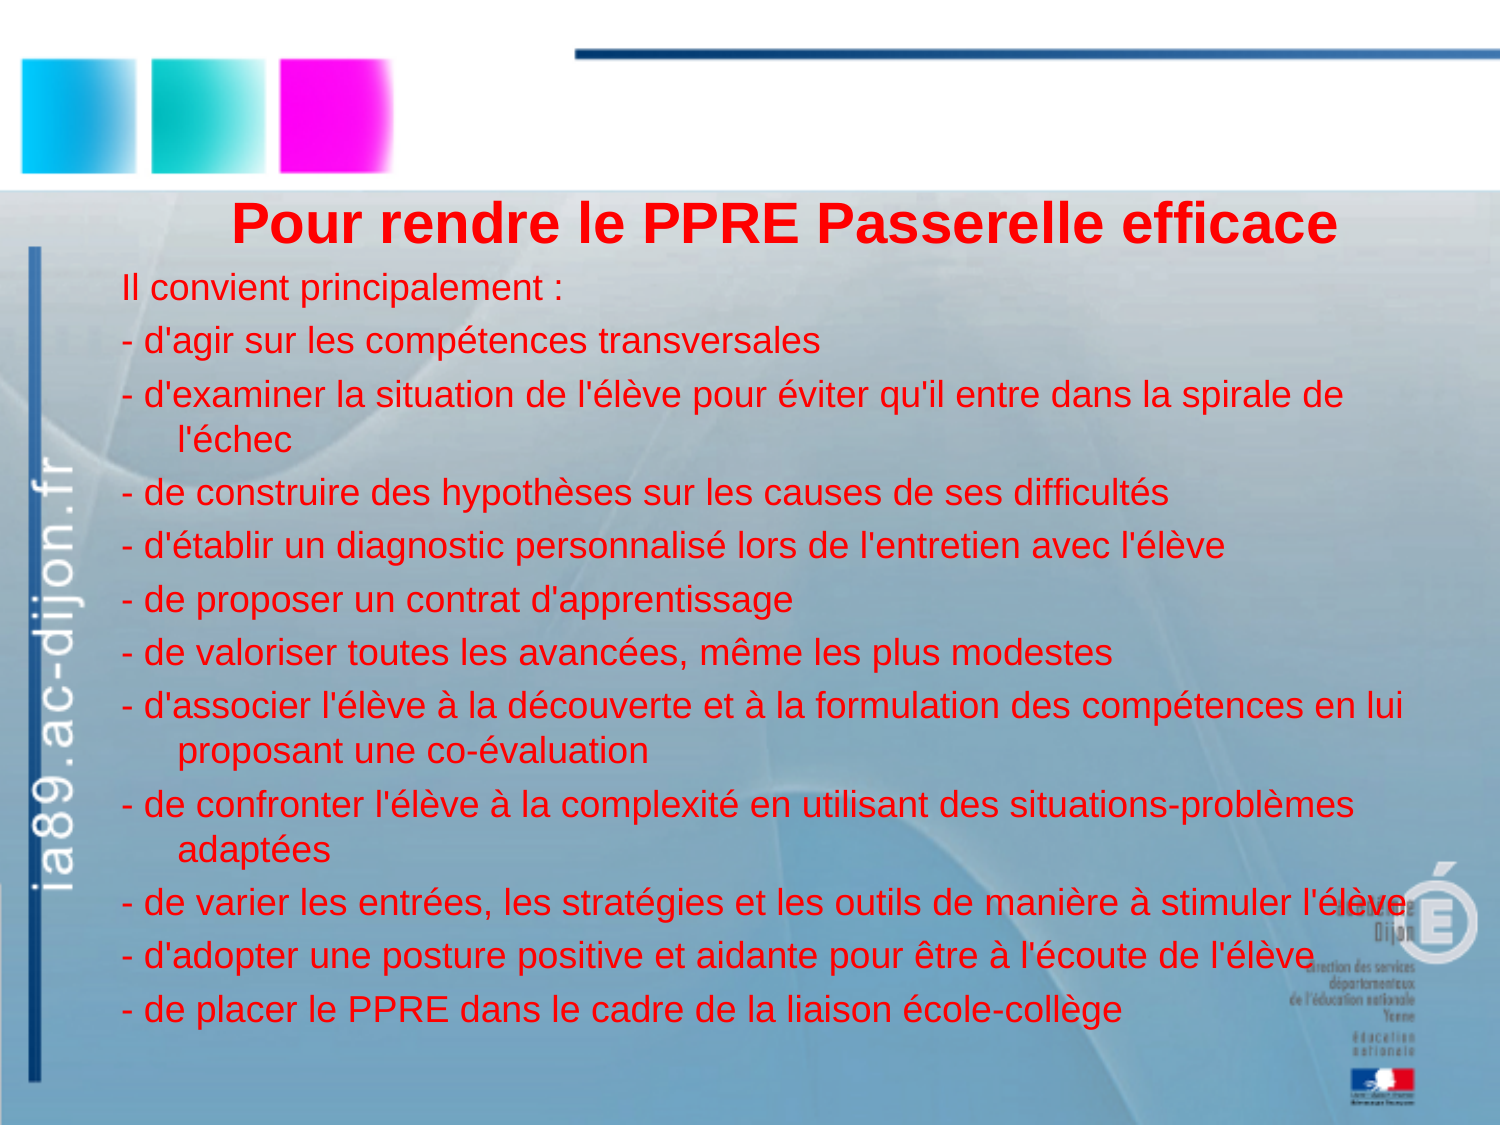

# Pour rendre le PPRE Passerelle efficace
Il convient principalement :
- d'agir sur les compétences transversales
- d'examiner la situation de l'élève pour éviter qu'il entre dans la spirale de l'échec
- de construire des hypothèses sur les causes de ses difficultés
- d'établir un diagnostic personnalisé lors de l'entretien avec l'élève
- de proposer un contrat d'apprentissage
- de valoriser toutes les avancées, même les plus modestes
- d'associer l'élève à la découverte et à la formulation des compétences en lui proposant une co-évaluation
- de confronter l'élève à la complexité en utilisant des situations-problèmes adaptées
- de varier les entrées, les stratégies et les outils de manière à stimuler l'élève
- d'adopter une posture positive et aidante pour être à l'écoute de l'élève
- de placer le PPRE dans le cadre de la liaison école-collège